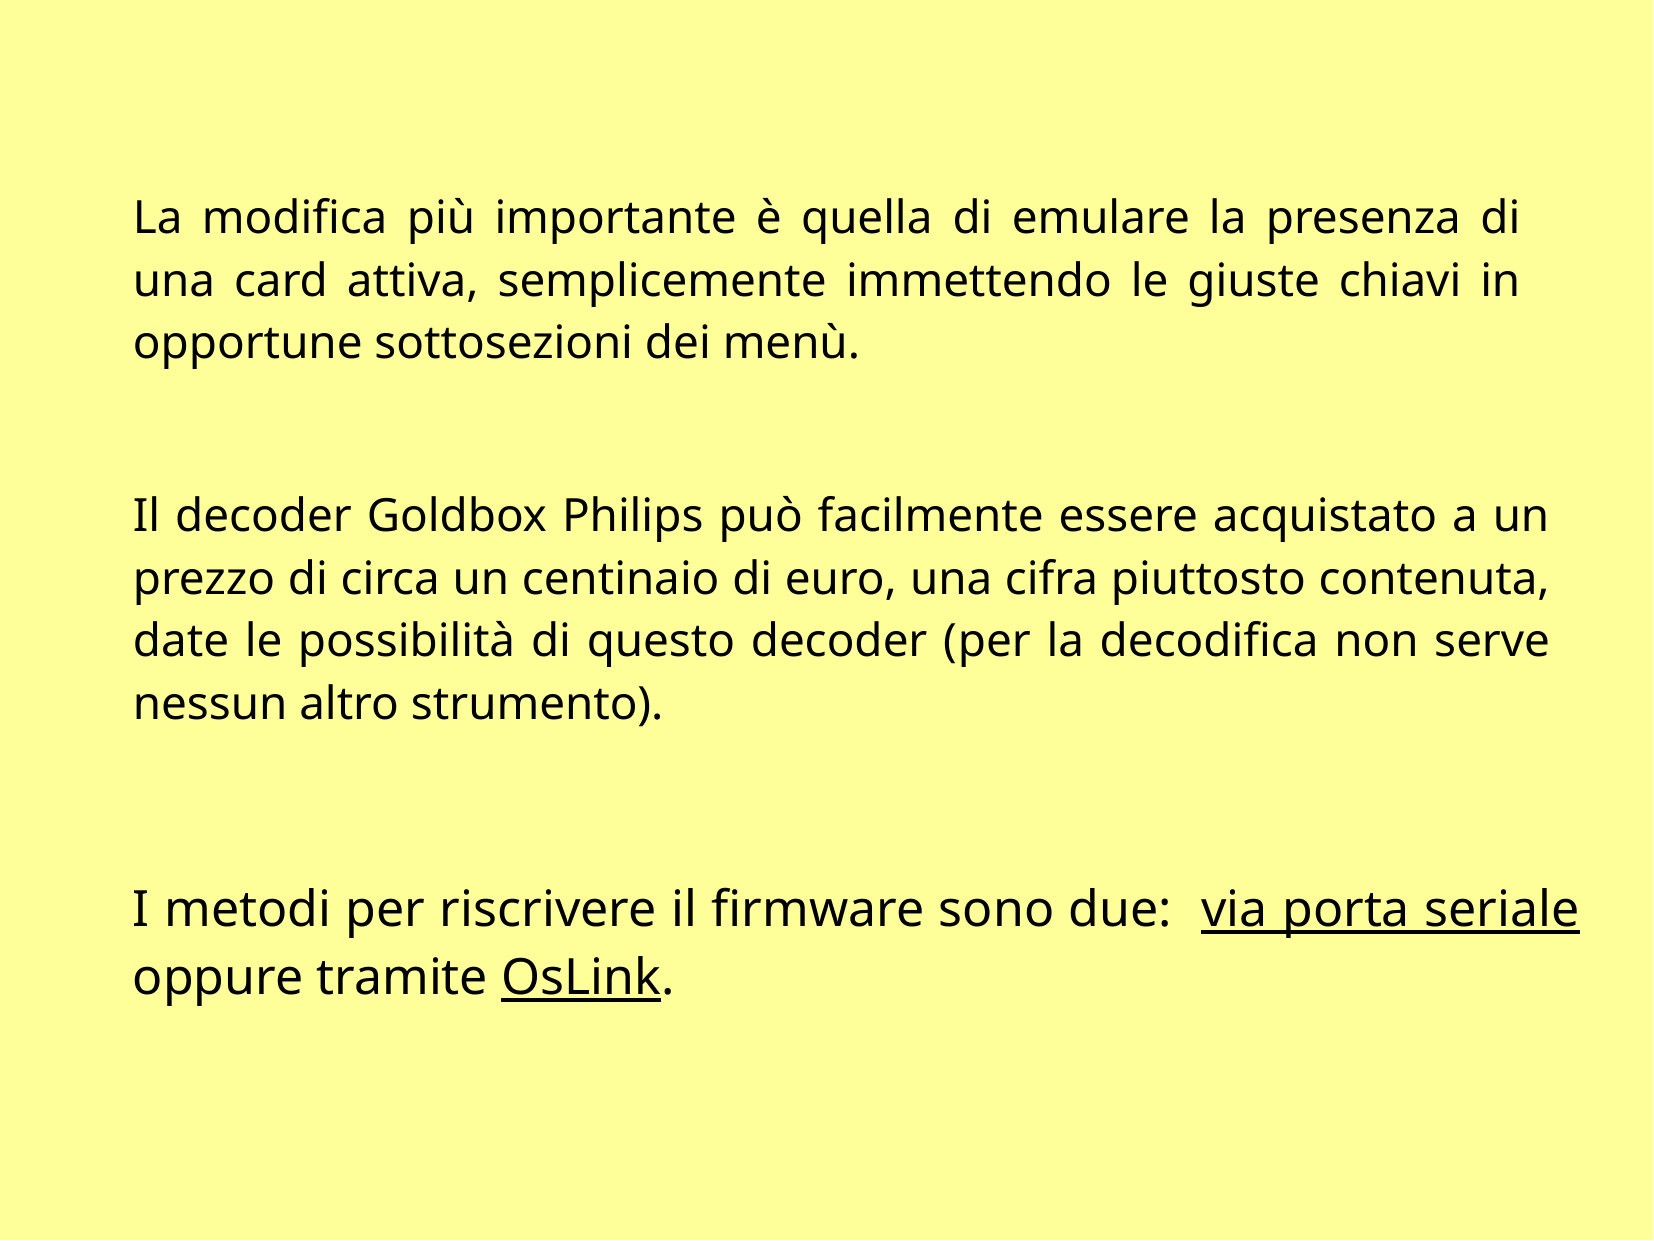

La modifica più importante è quella di emulare la presenza di una card attiva, semplicemente immettendo le giuste chiavi in opportune sottosezioni dei menù.
Il decoder Goldbox Philips può facilmente essere acquistato a un prezzo di circa un centinaio di euro, una cifra piuttosto contenuta, date le possibilità di questo decoder (per la decodifica non serve nessun altro strumento).
I metodi per riscrivere il firmware sono due: via porta seriale oppure tramite OsLink.